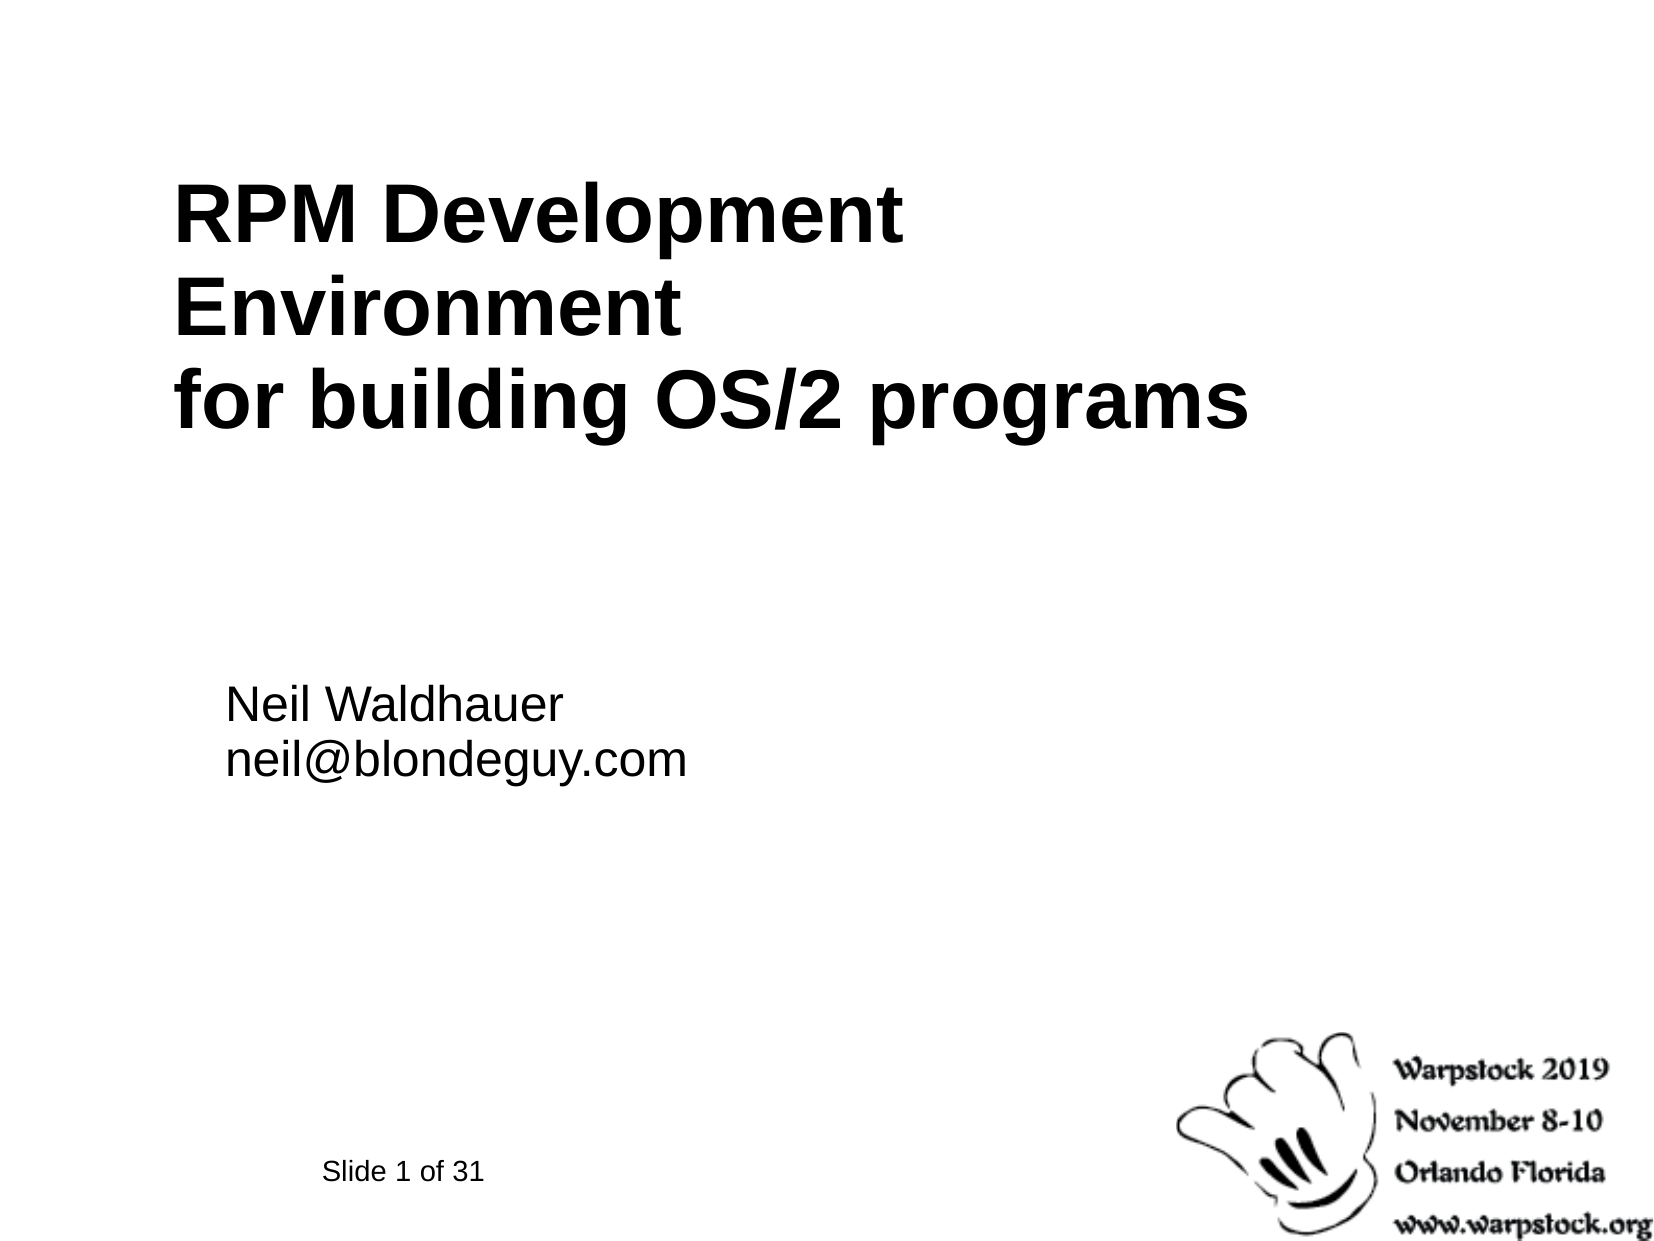

# RPM Development Environment for building OS/2 programs
Neil Waldhauer
neil@blondeguy.com
Slide of <count>